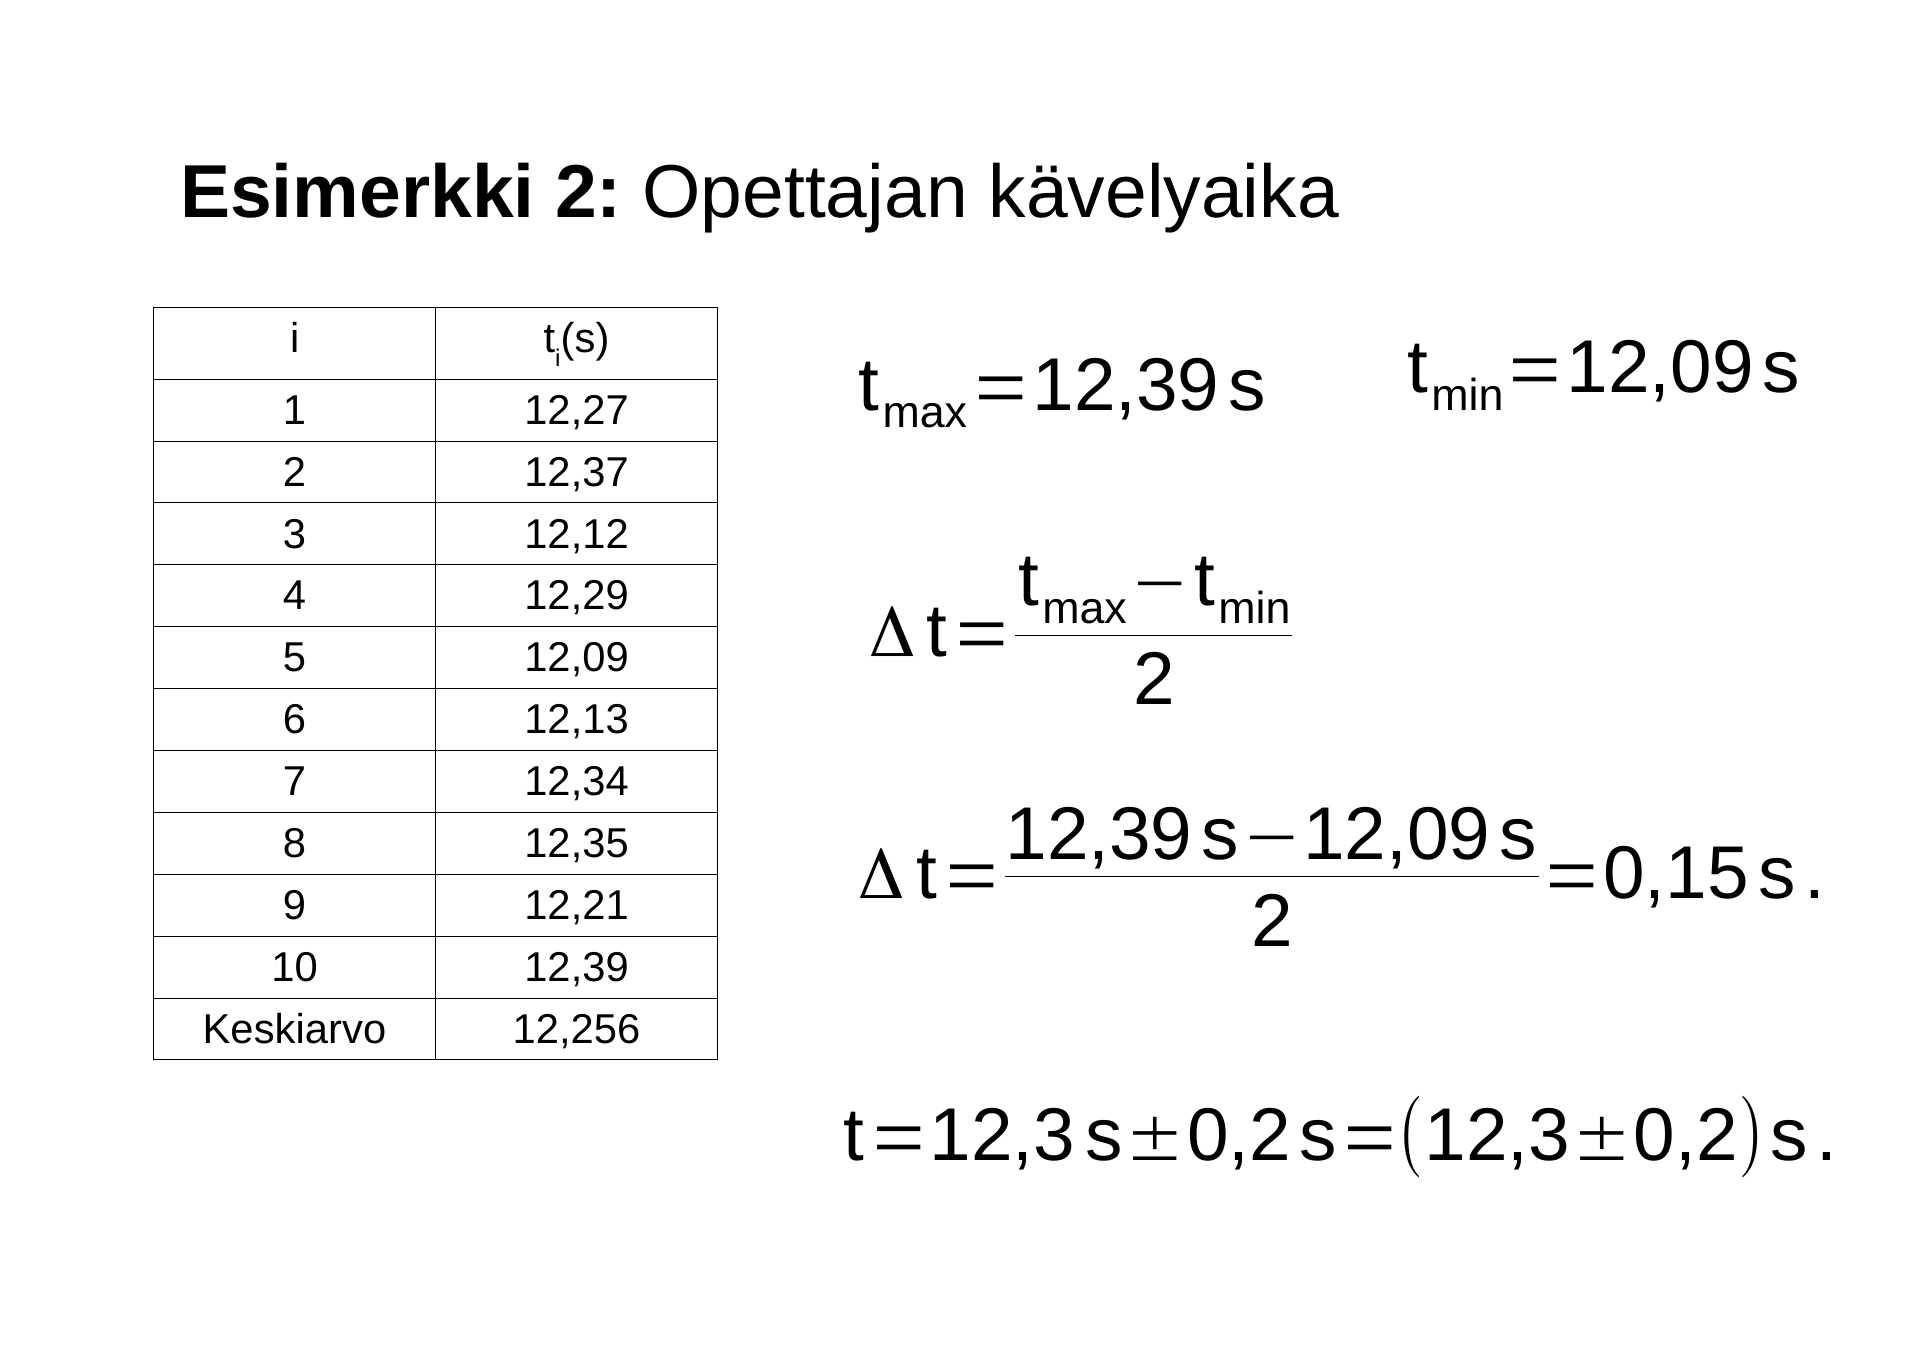

Esimerkki 2: Opettajan kävelyaika
| i | ti(s) |
| --- | --- |
| 1 | 12,27 |
| 2 | 12,37 |
| 3 | 12,12 |
| 4 | 12,29 |
| 5 | 12,09 |
| 6 | 12,13 |
| 7 | 12,34 |
| 8 | 12,35 |
| 9 | 12,21 |
| 10 | 12,39 |
| Keskiarvo | 12,256 |